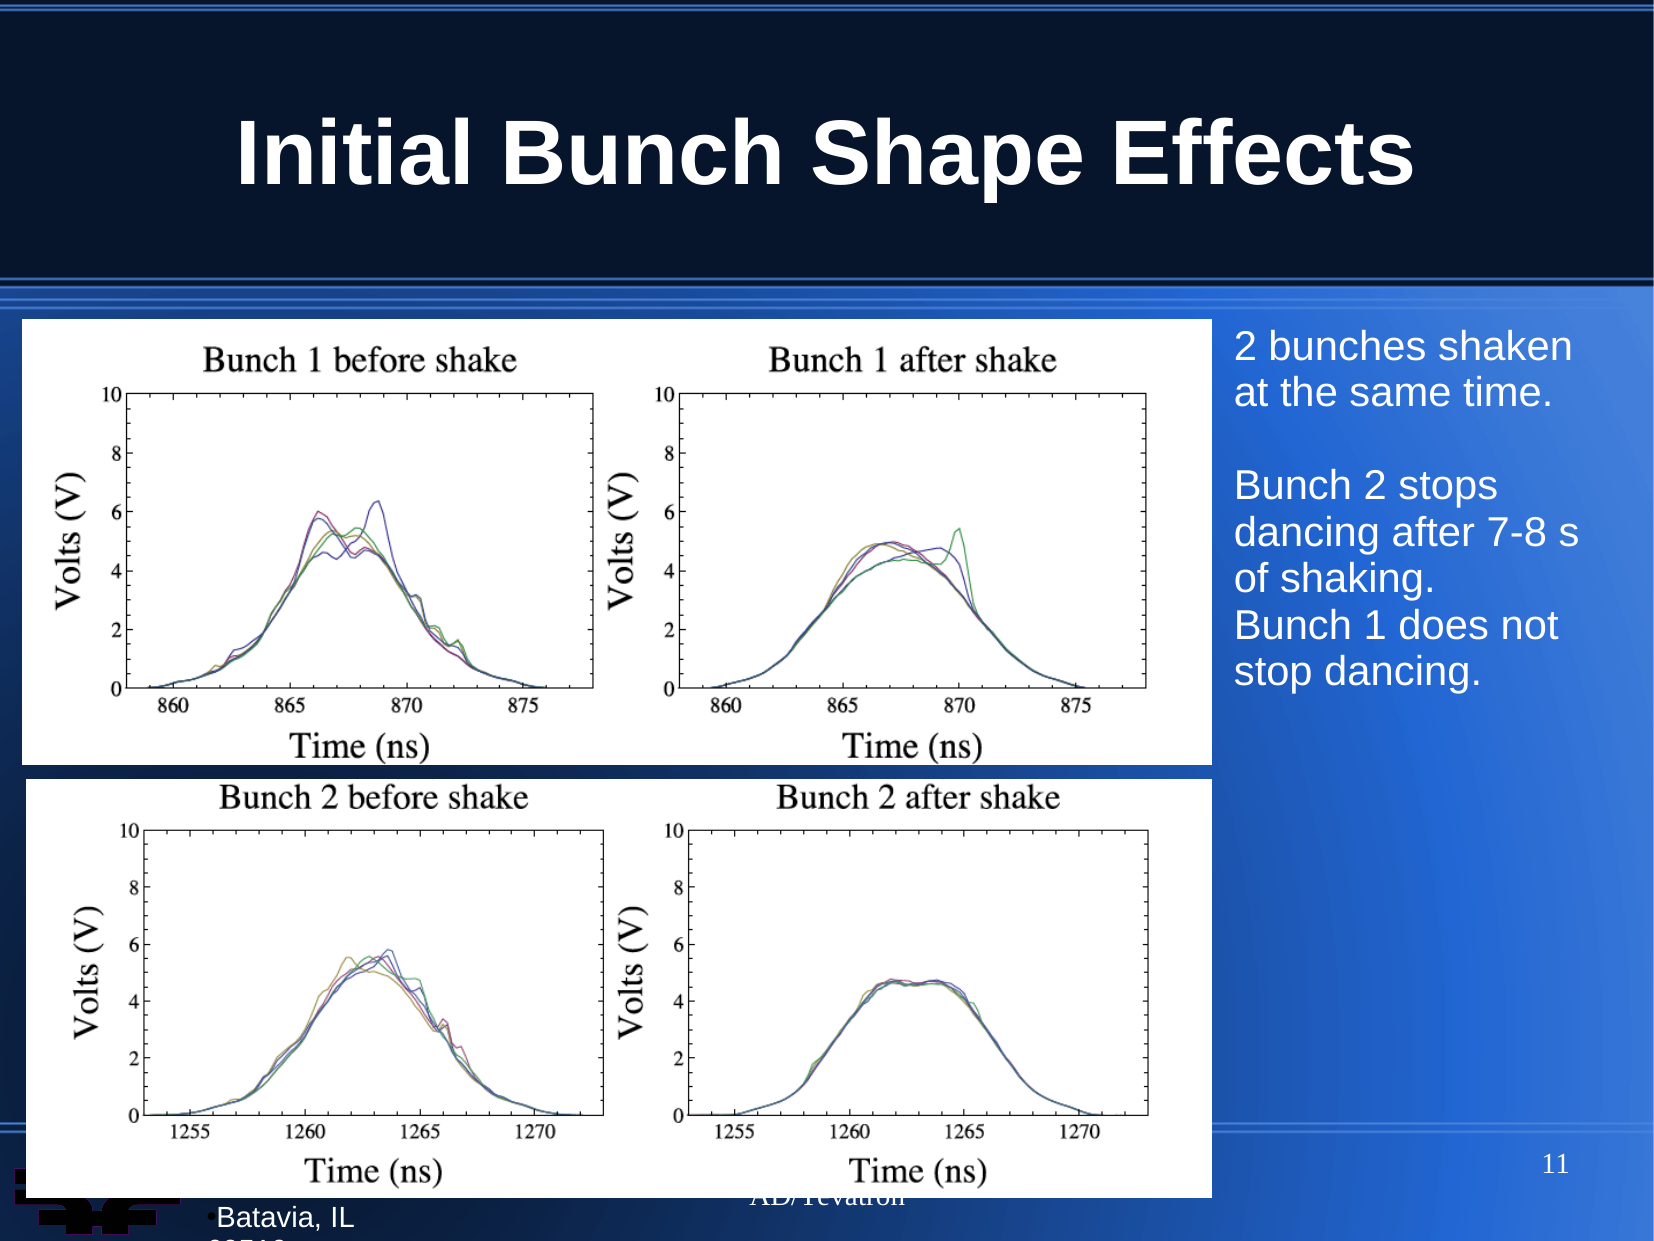

# Initial Bunch Shape Effects
2 bunches shaken at the same time.
Bunch 2 stops dancing after 7-8 s of shaking.
Bunch 1 does not stop dancing.
11